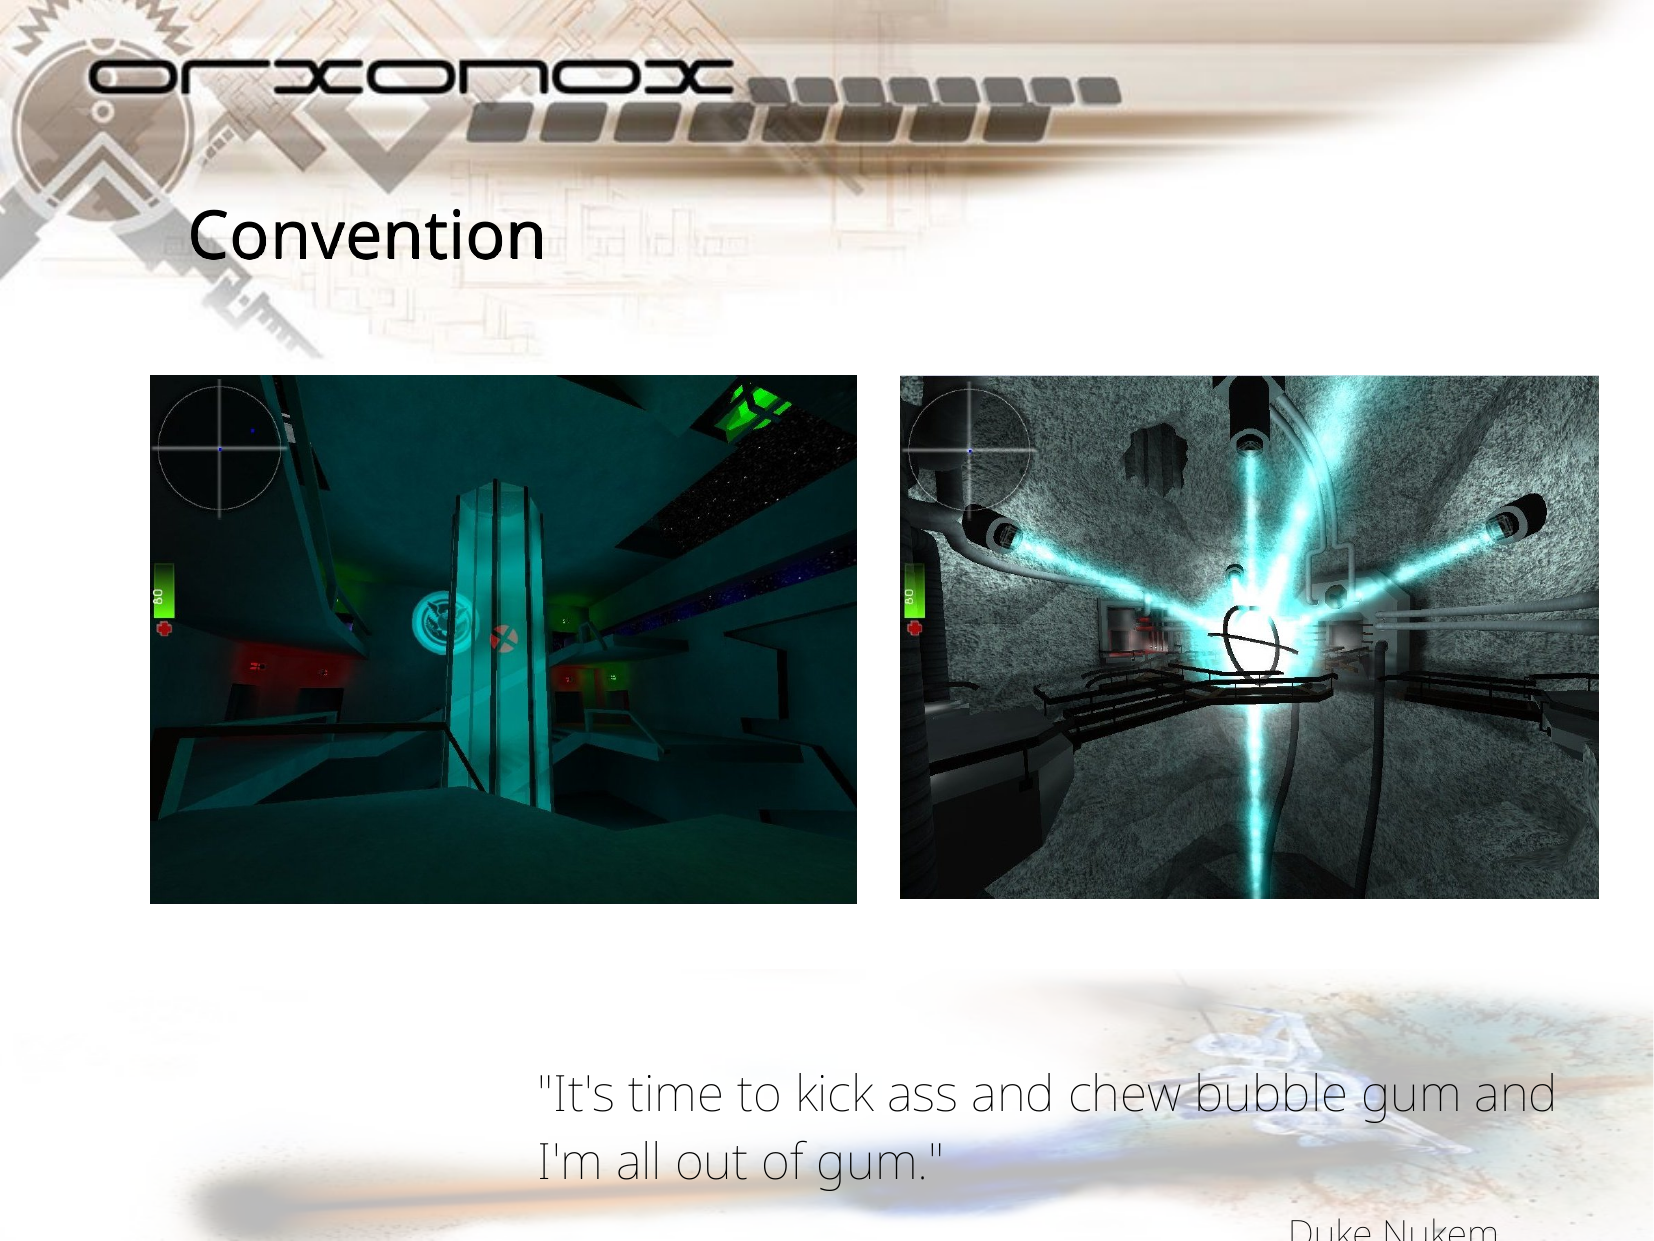

Convention
"It's time to kick ass and chew bubble gum and I'm all out of gum."
										Duke Nukem